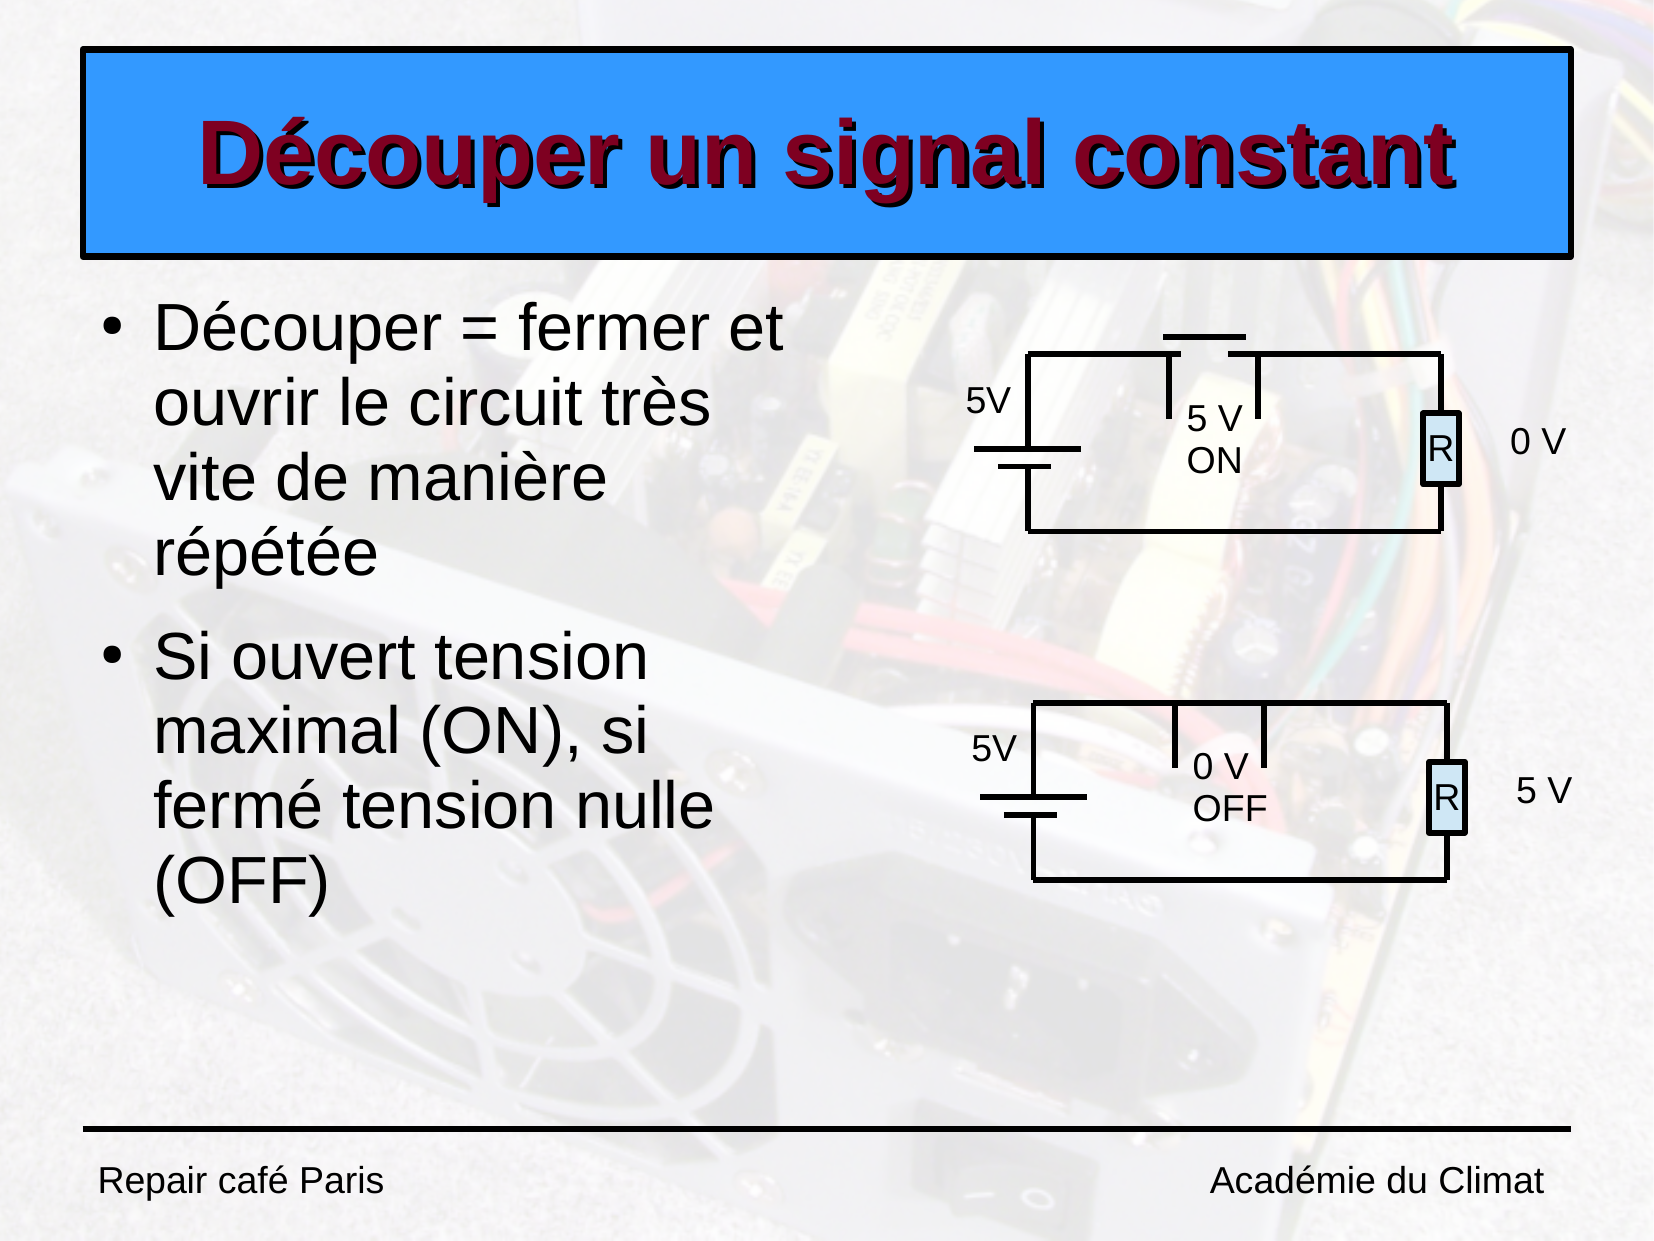

# Découper un signal constant
Découper = fermer et ouvrir le circuit très vite de manière répétée
Si ouvert tension maximal (ON), si fermé tension nulle (OFF)
5V
5 V
ON
R
0 V
5V
0 V
OFF
R
5 V
Repair café Paris	Académie du Climat